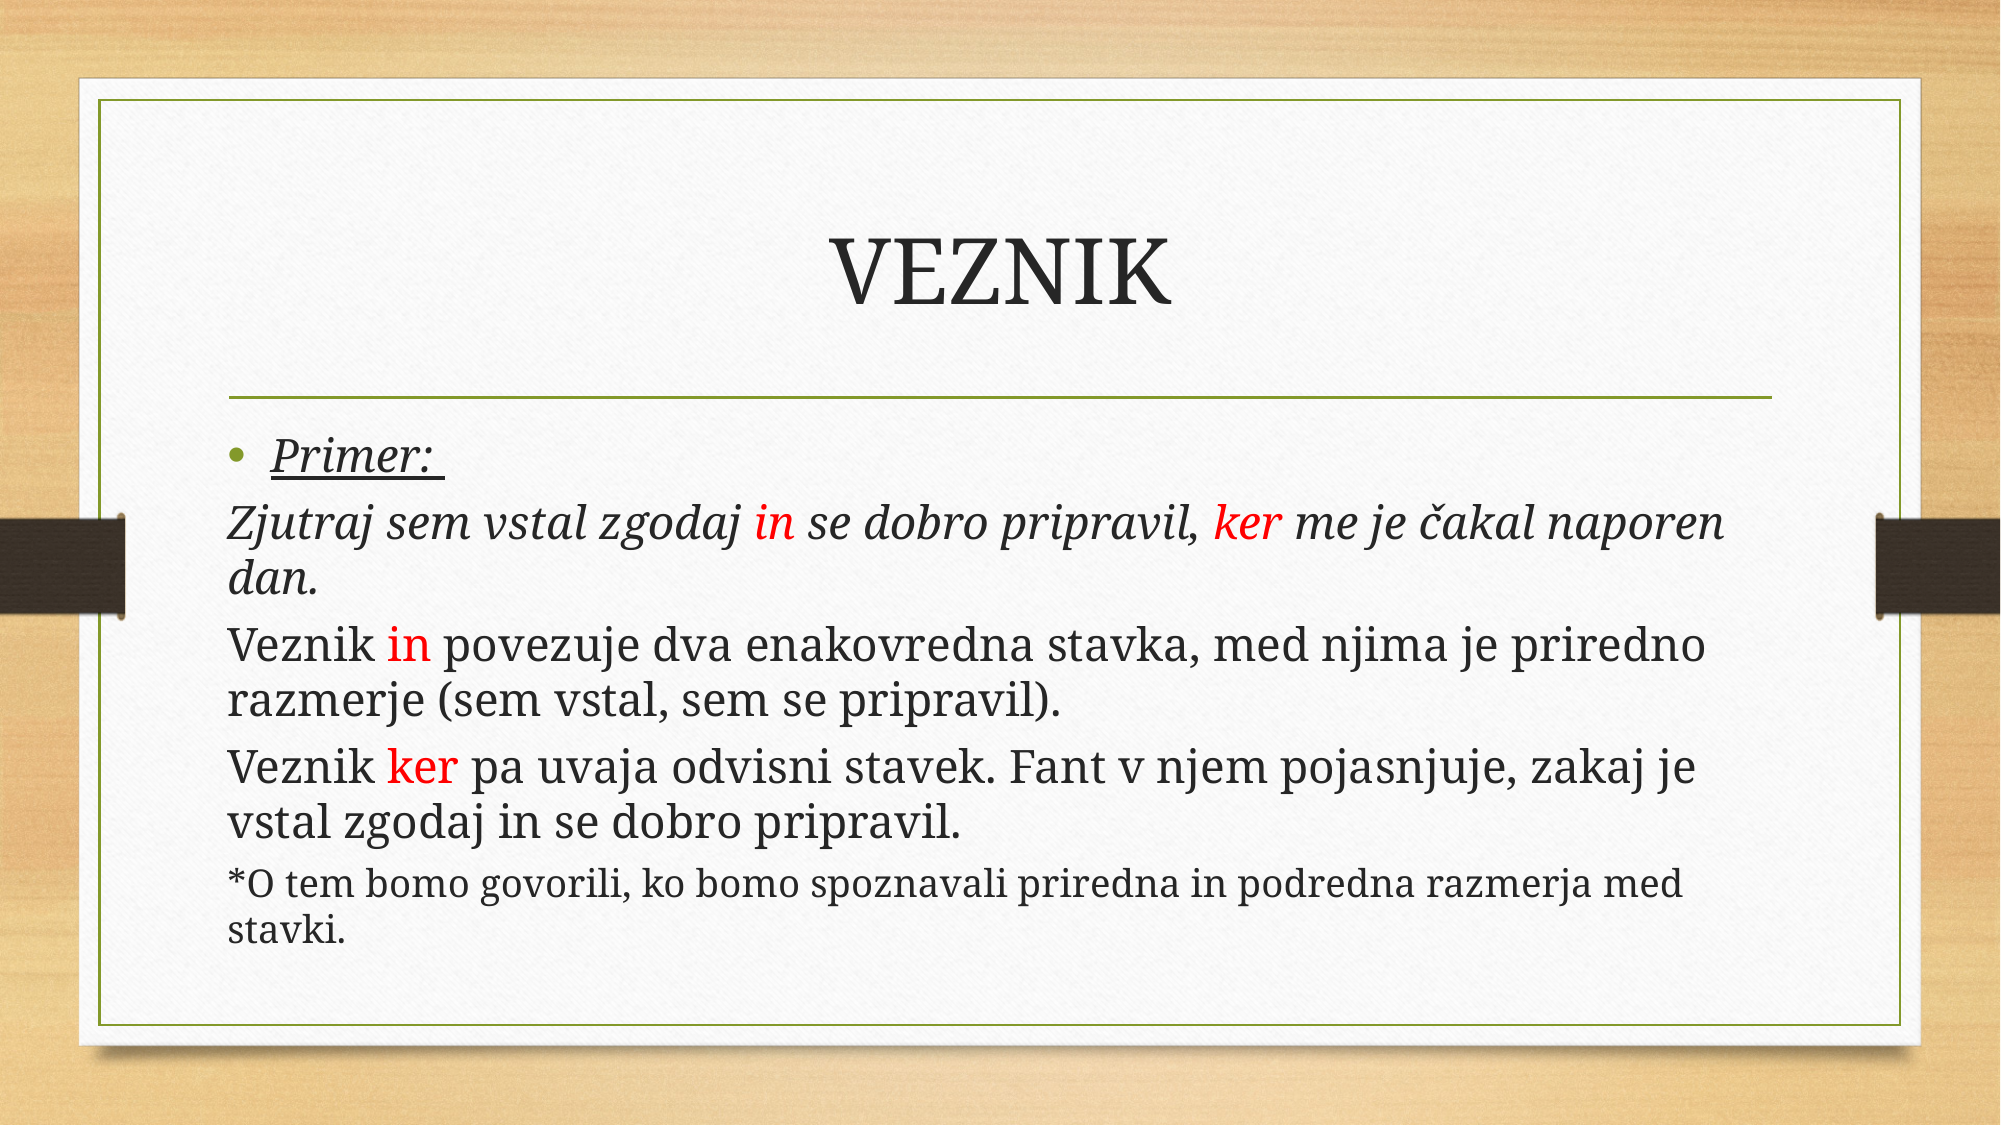

# VEZNIK
Primer:
Zjutraj sem vstal zgodaj in se dobro pripravil, ker me je čakal naporen dan.
Veznik in povezuje dva enakovredna stavka, med njima je priredno razmerje (sem vstal, sem se pripravil).
Veznik ker pa uvaja odvisni stavek. Fant v njem pojasnjuje, zakaj je vstal zgodaj in se dobro pripravil.
*O tem bomo govorili, ko bomo spoznavali priredna in podredna razmerja med stavki.